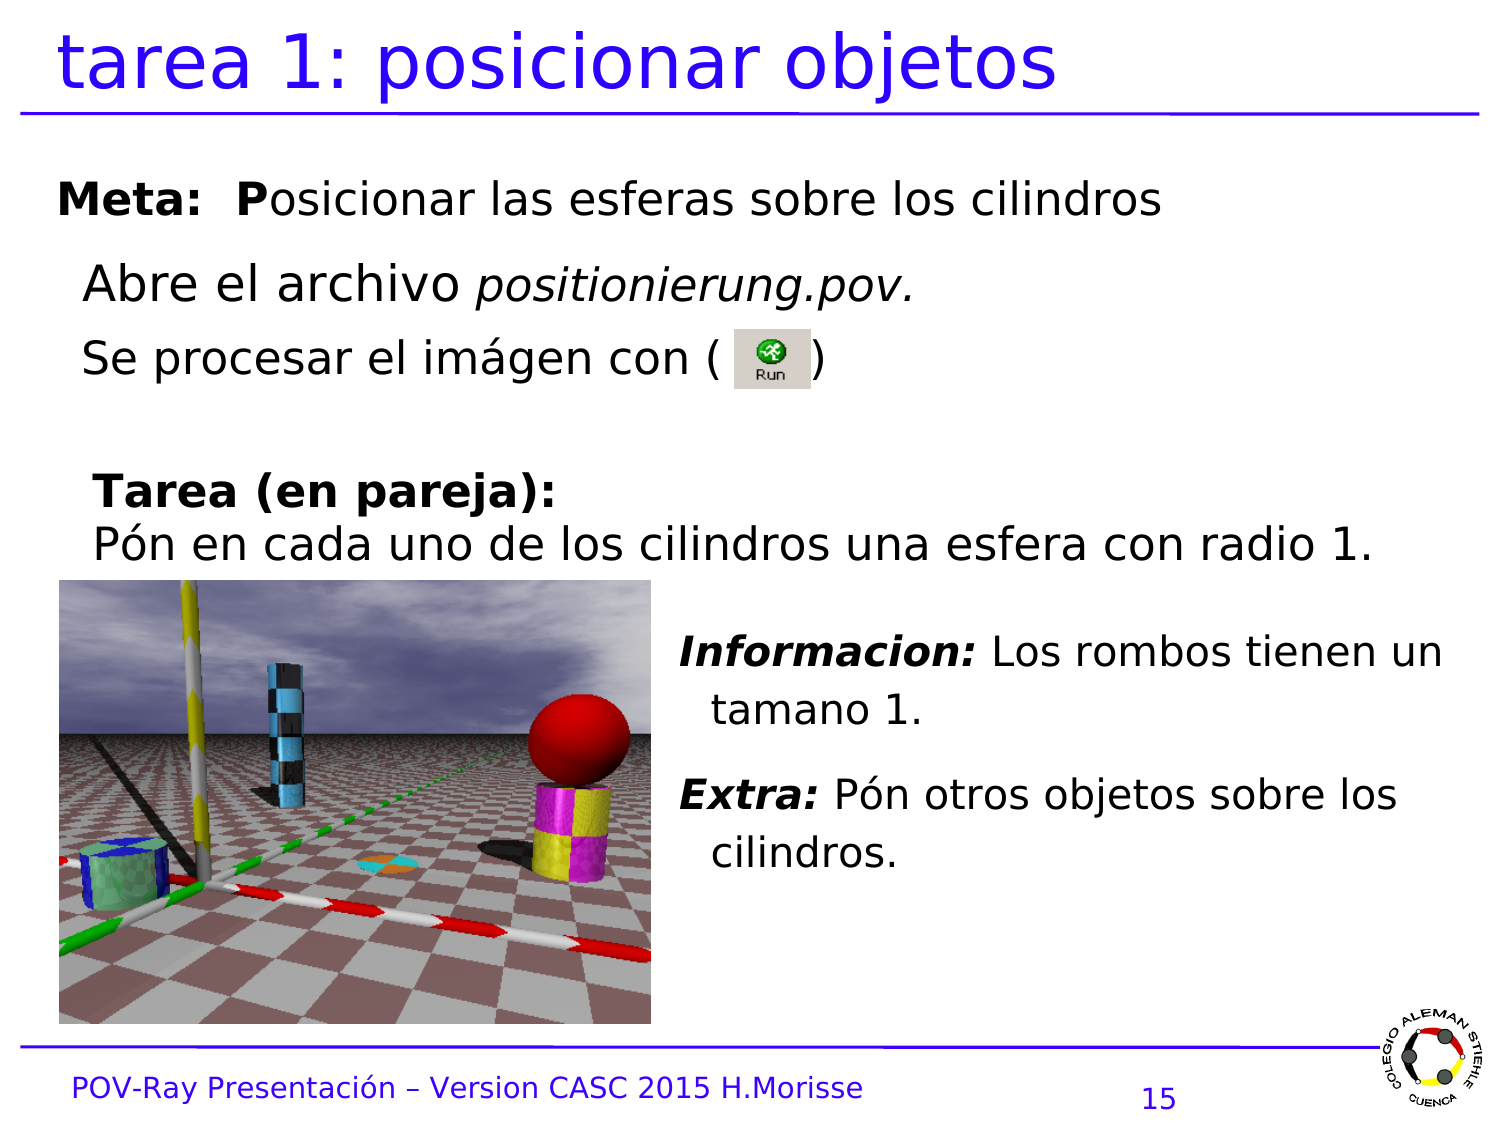

# tarea 1: posicionar objetos
Meta: Posicionar las esferas sobre los cilindros
 Abre el archivo positionierung.pov.
 Se procesar el imágen con ( )
 Tarea (en pareja):
 Pón en cada uno de los cilindros una esfera con radio 1.
Informacion: Los rombos tienen un tamano 1.
Extra: Pón otros objetos sobre los cilindros.